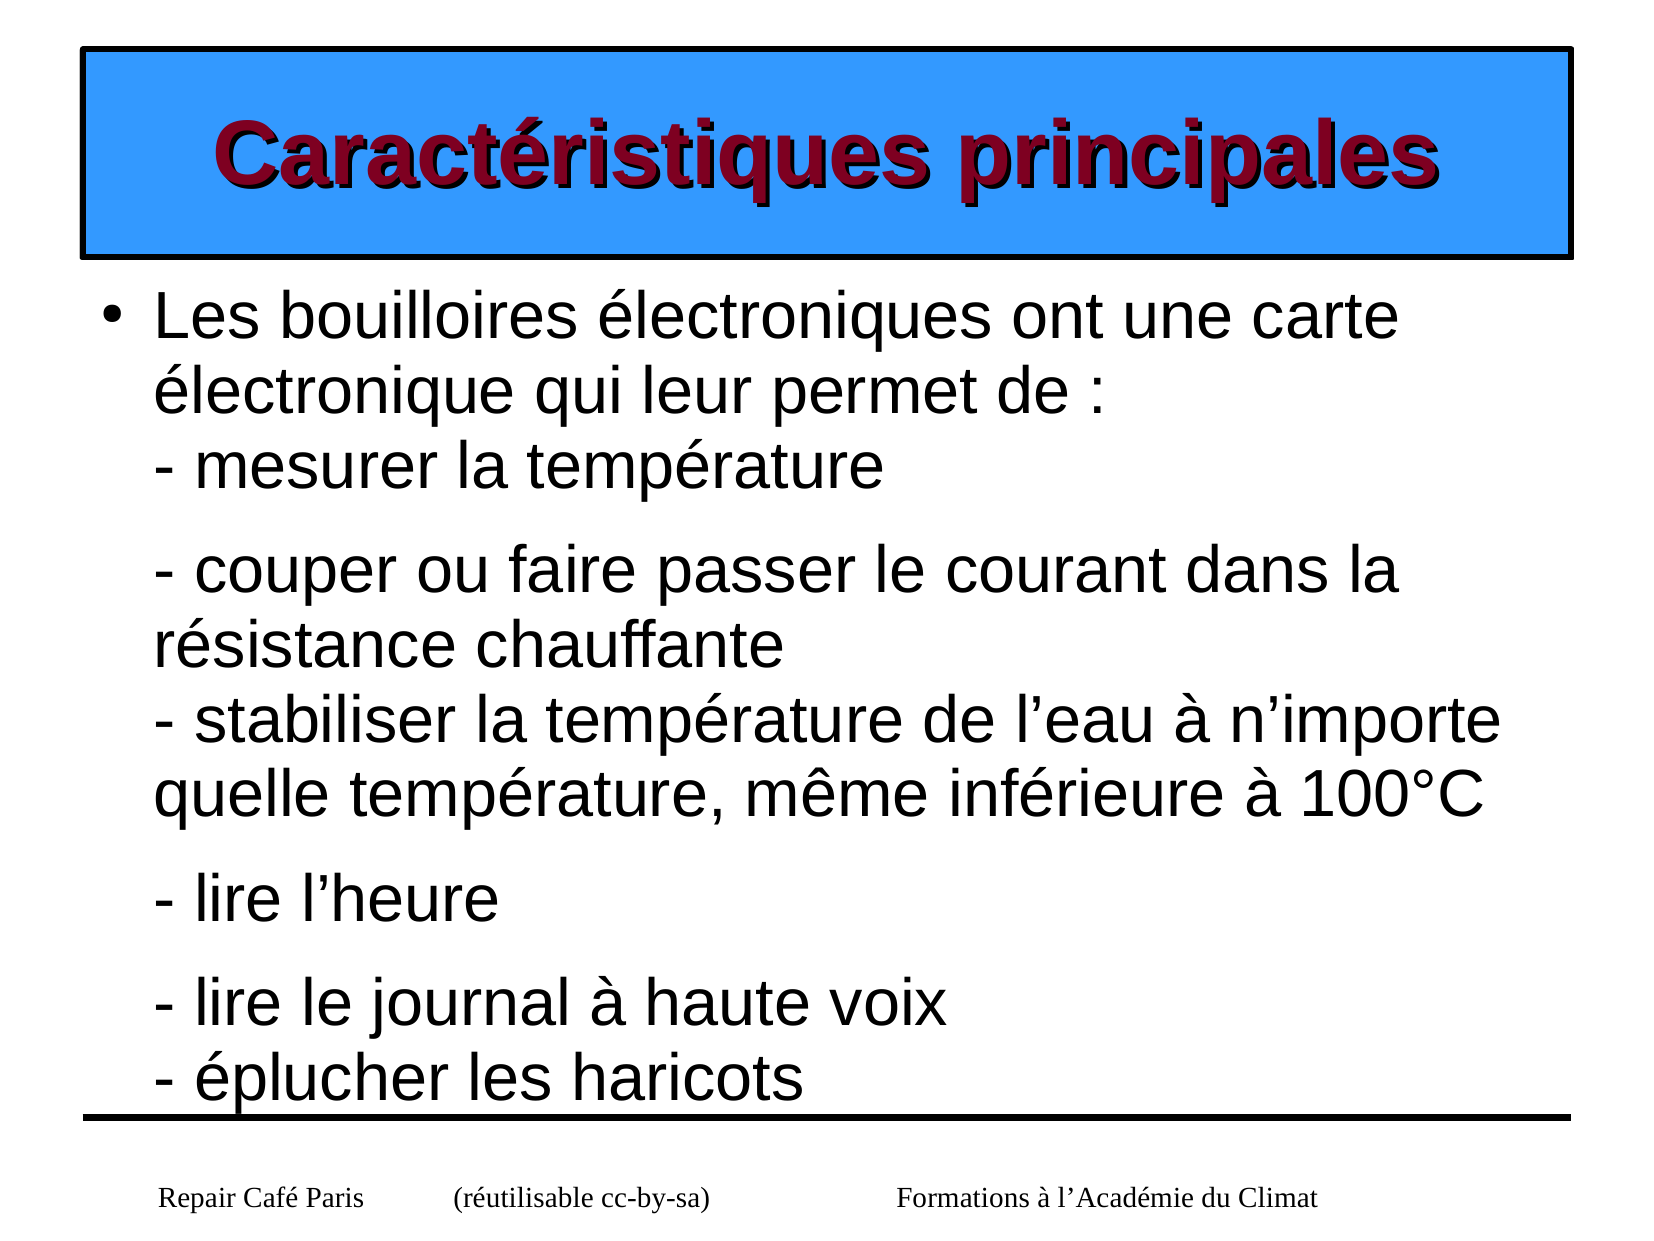

# Caractéristiques principales
Les bouilloires électroniques ont une carte électronique qui leur permet de :
- mesurer la température
- couper ou faire passer le courant dans la résistance chauffante
- stabiliser la température de l’eau à n’importe quelle température, même inférieure à 100°C
- lire l’heure
- lire le journal à haute voix
- éplucher les haricots